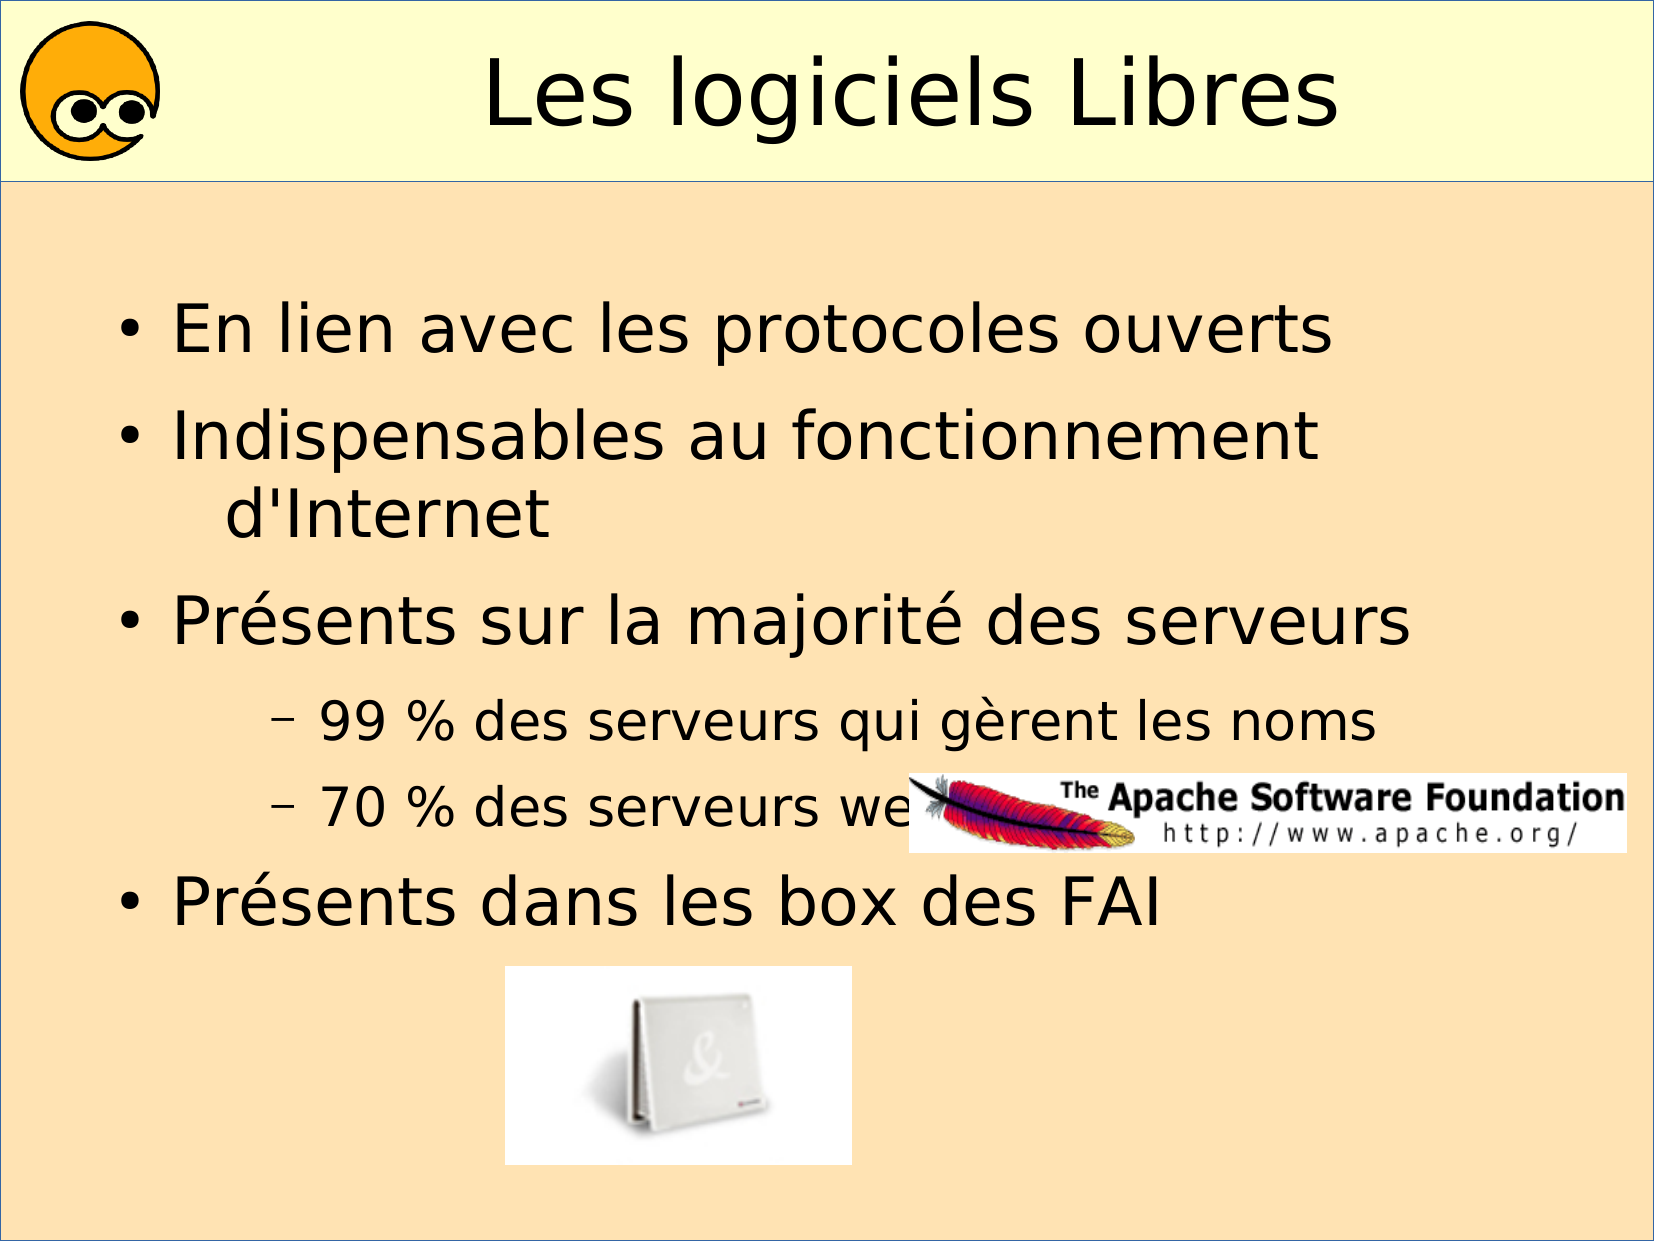

# Les logiciels Libres
En lien avec les protocoles ouverts
Indispensables au fonctionnement d'Internet
Présents sur la majorité des serveurs
99 % des serveurs qui gèrent les noms
70 % des serveurs web
Présents dans les box des FAI